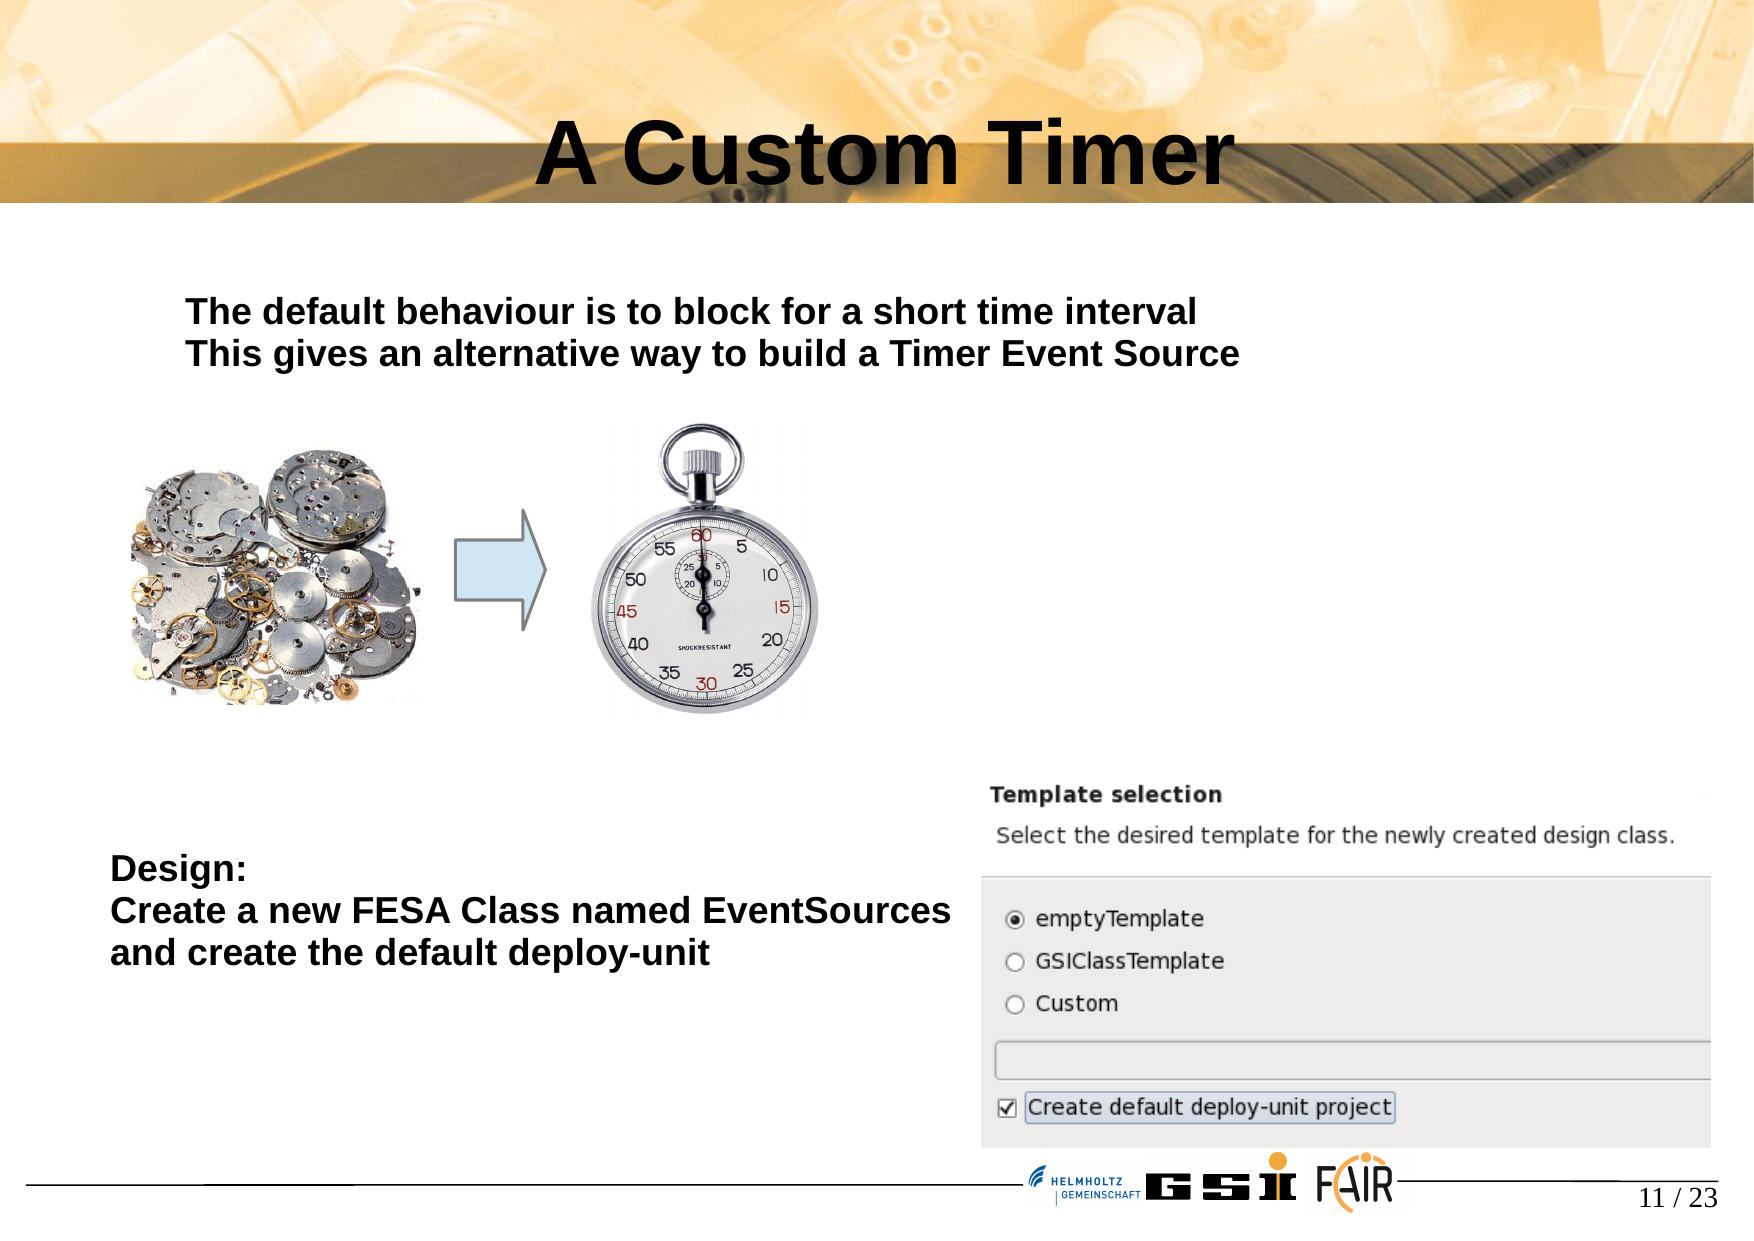

# A Custom Timer
The default behaviour is to block for a short time interval
This gives an alternative way to build a Timer Event Source
Design:
Create a new FESA Class named EventSources
and create the default deploy-unit
11